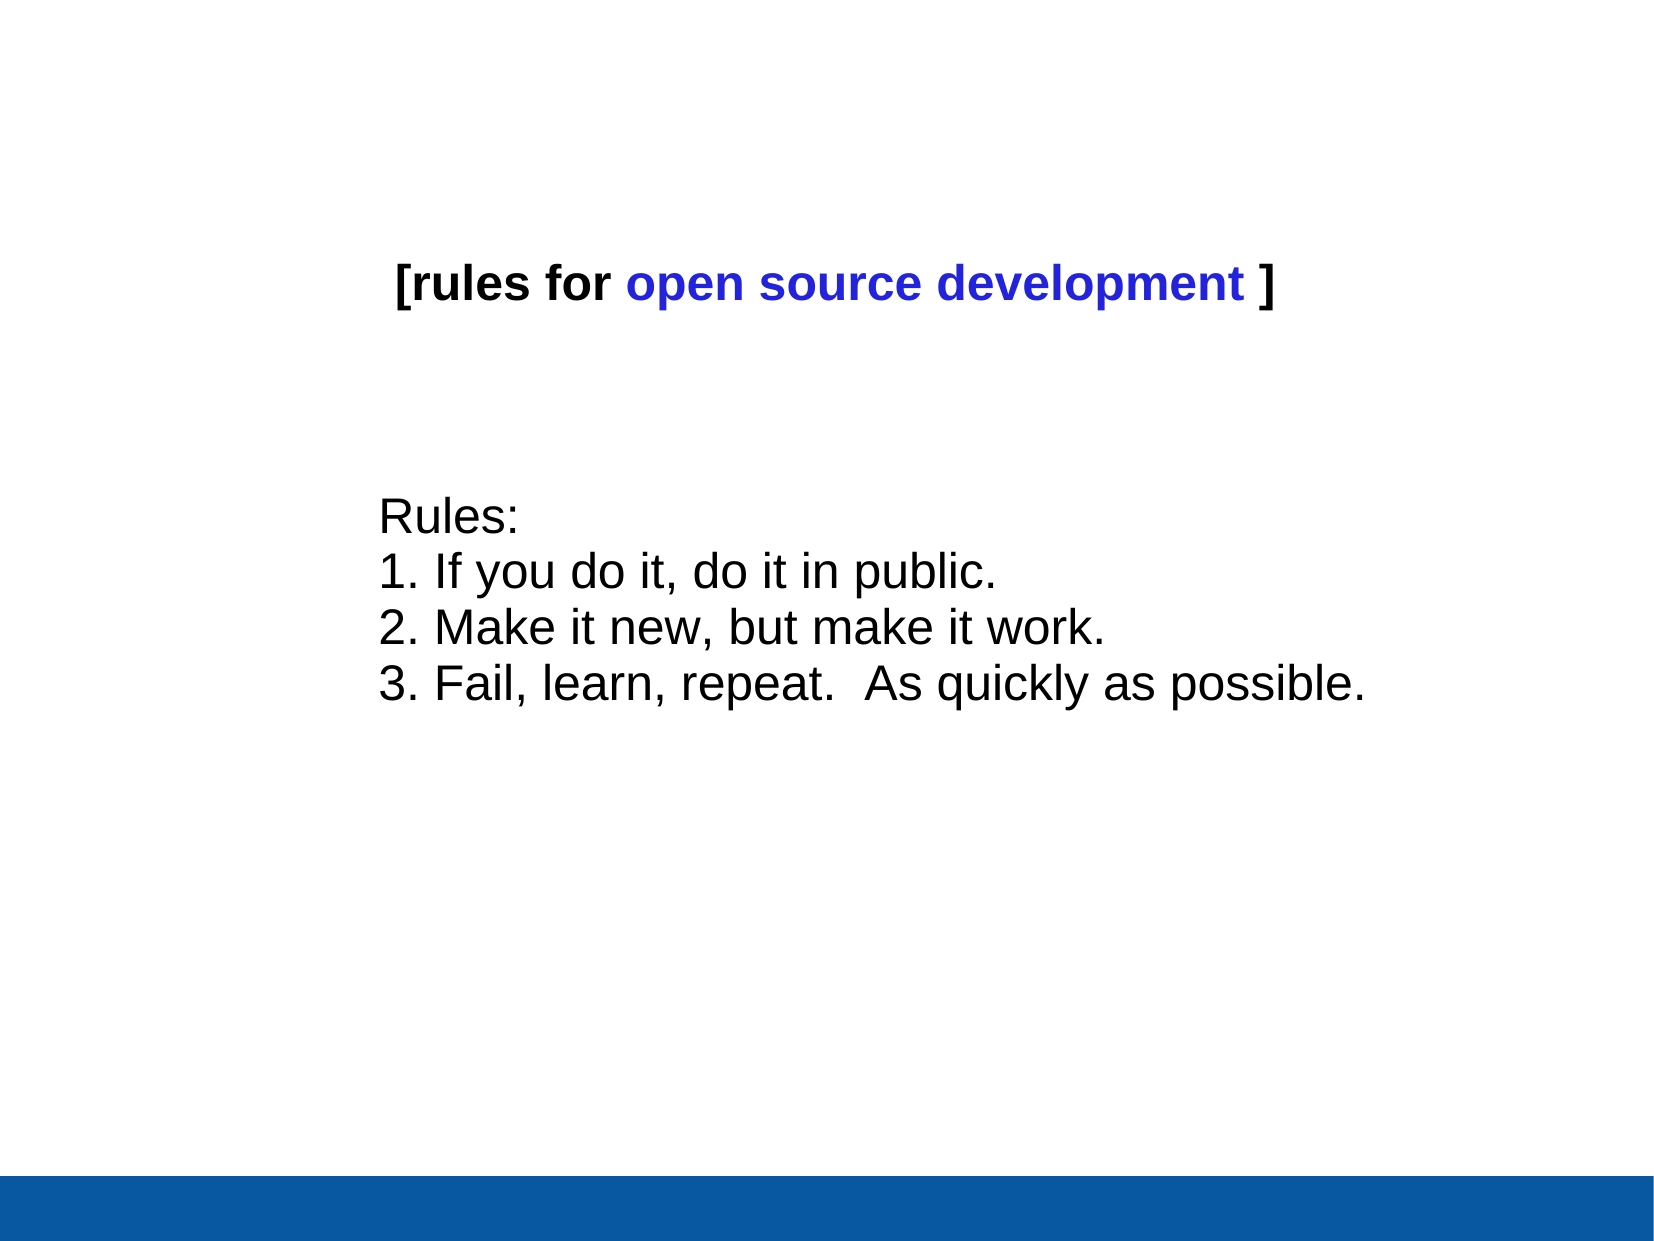

[rules for open source development ]
Rules:
1. If you do it, do it in public.
2. Make it new, but make it work.
3. Fail, learn, repeat. As quickly as possible.